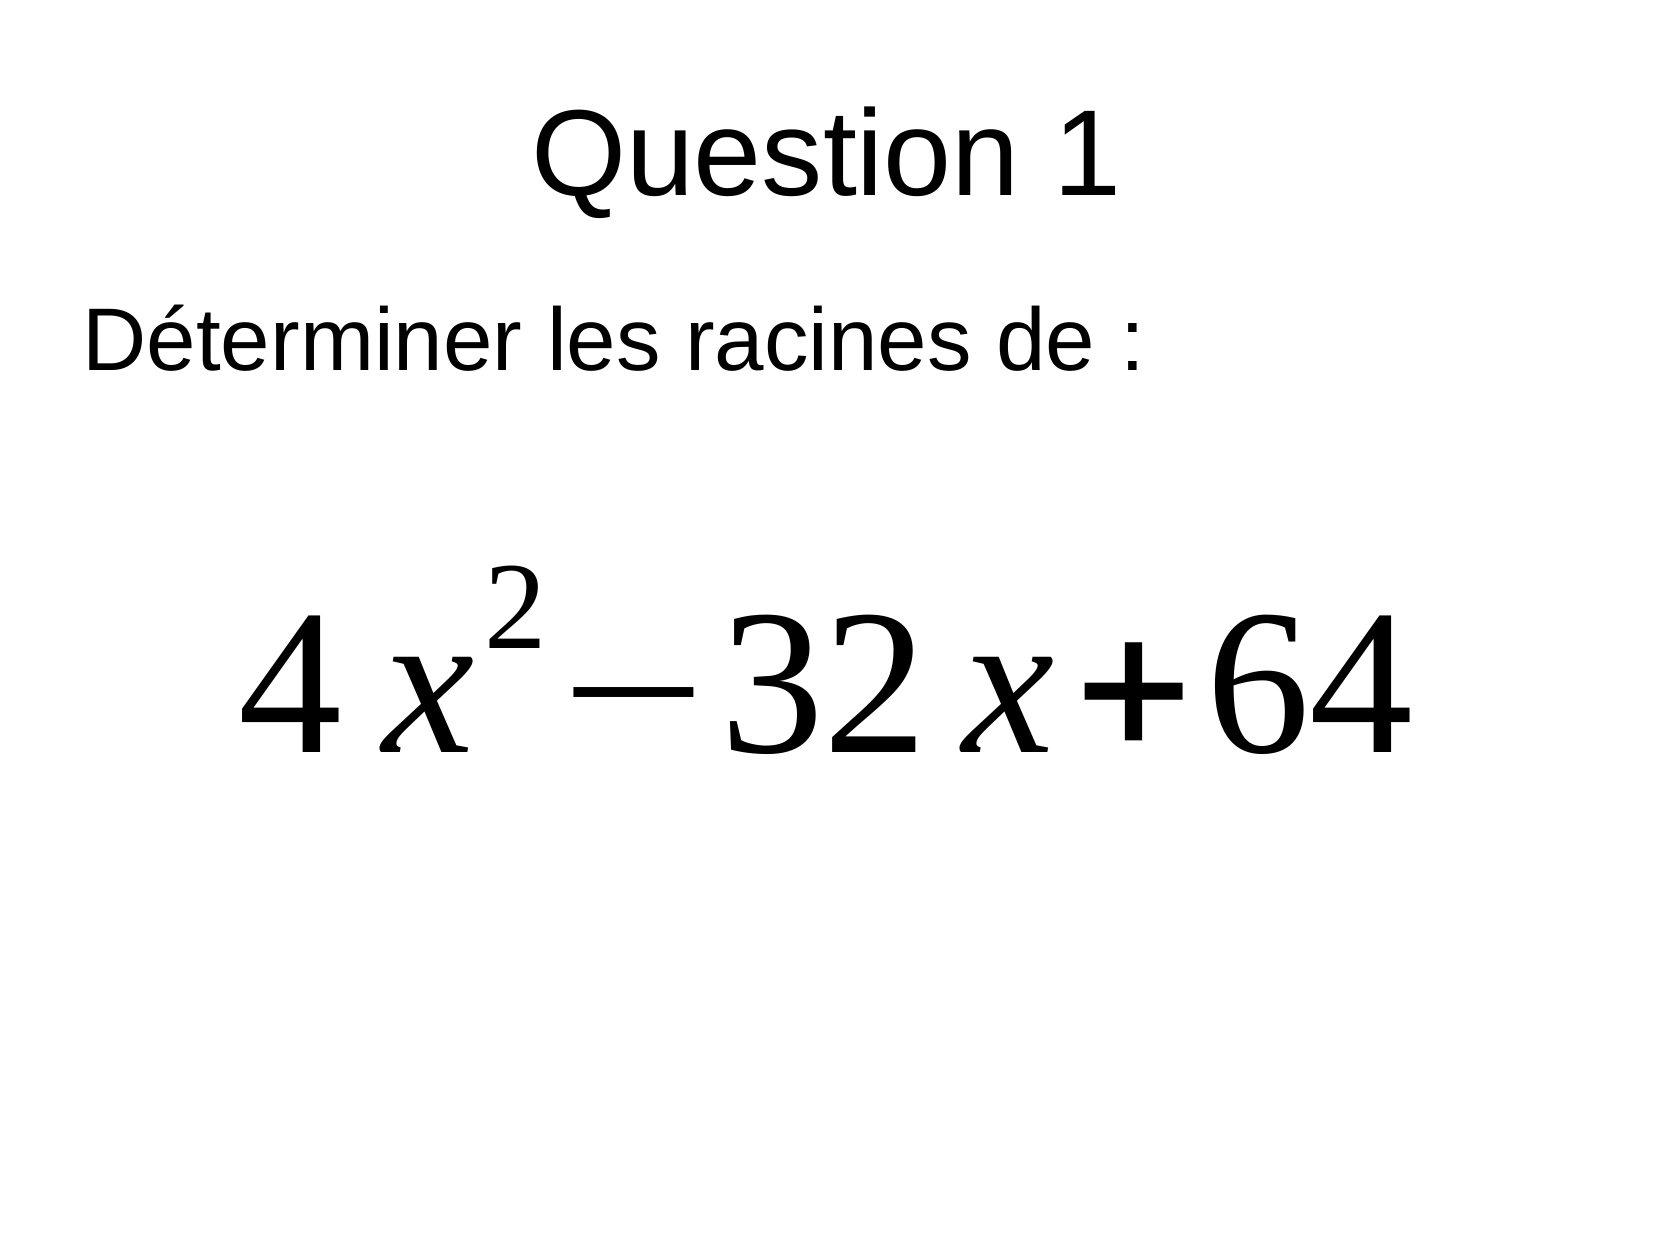

# Question 1
Déterminer les racines de :